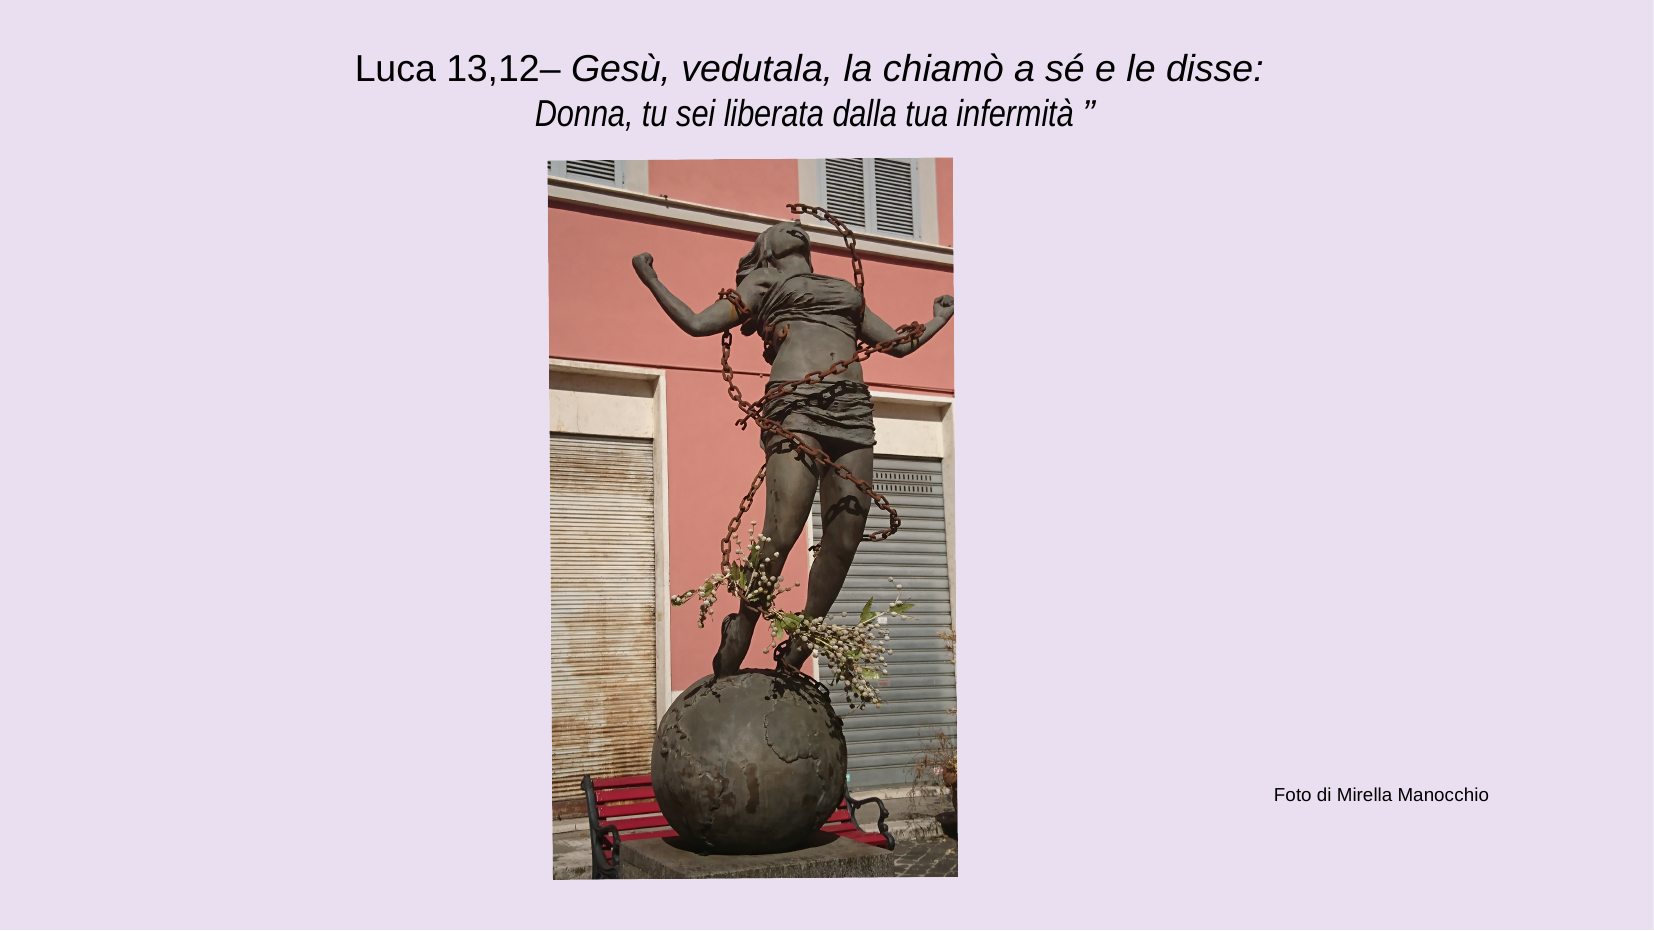

Luca 13,12– Gesù, vedutala, la chiamò a sé e le disse:
Donna, tu sei liberata dalla tua infermità ”
#
 Foto di Mirella Manocchio